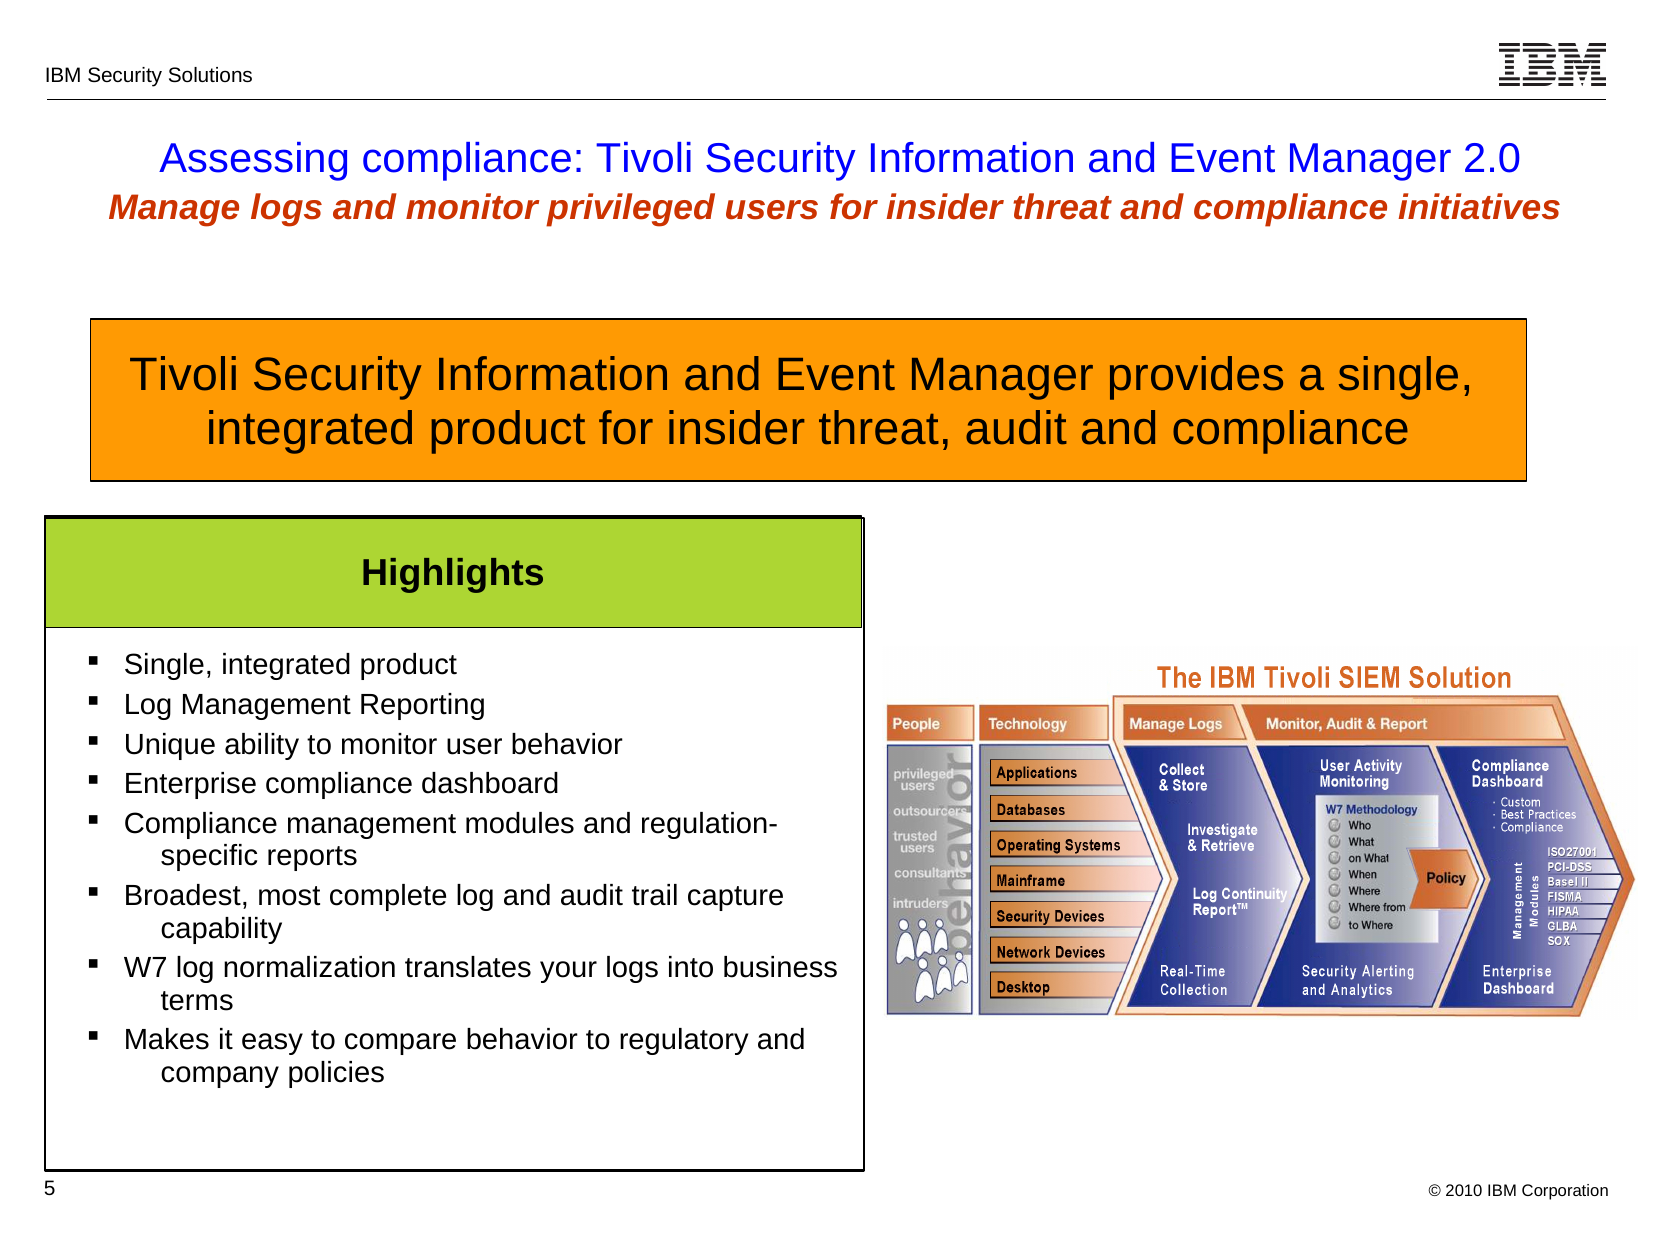

Assessing compliance: Tivoli Security Information and Event Manager 2.0
Manage logs and monitor privileged users for insider threat and compliance initiatives
Tivoli Security Information and Event Manager provides a single,
integrated product for insider threat, audit and compliance
Highlights
Single, integrated product
Log Management Reporting
Unique ability to monitor user behavior
Enterprise compliance dashboard
Compliance management modules and regulation-specific reports
Broadest, most complete log and audit trail capture capability
W7 log normalization translates your logs into business terms
Makes it easy to compare behavior to regulatory and company policies